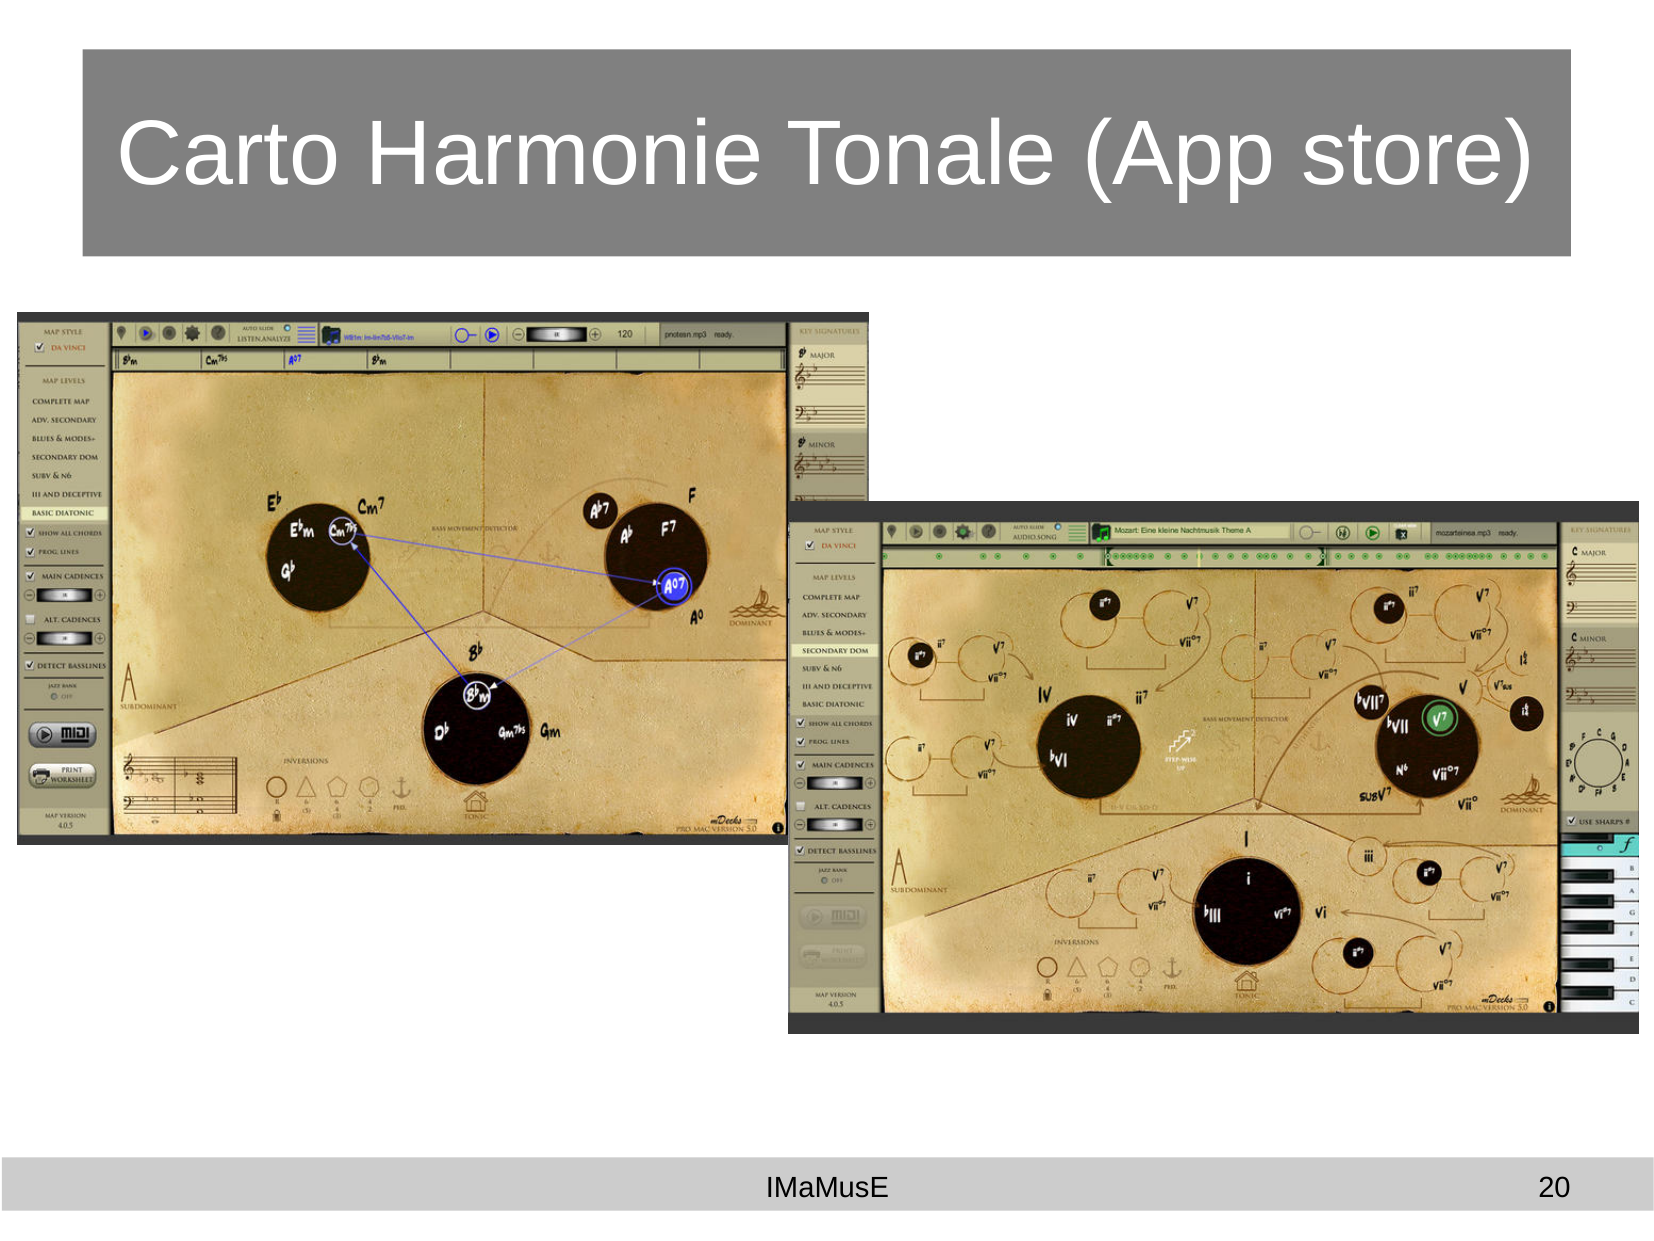

# Carto Harmonie Tonale (App store)
Imamuse
20